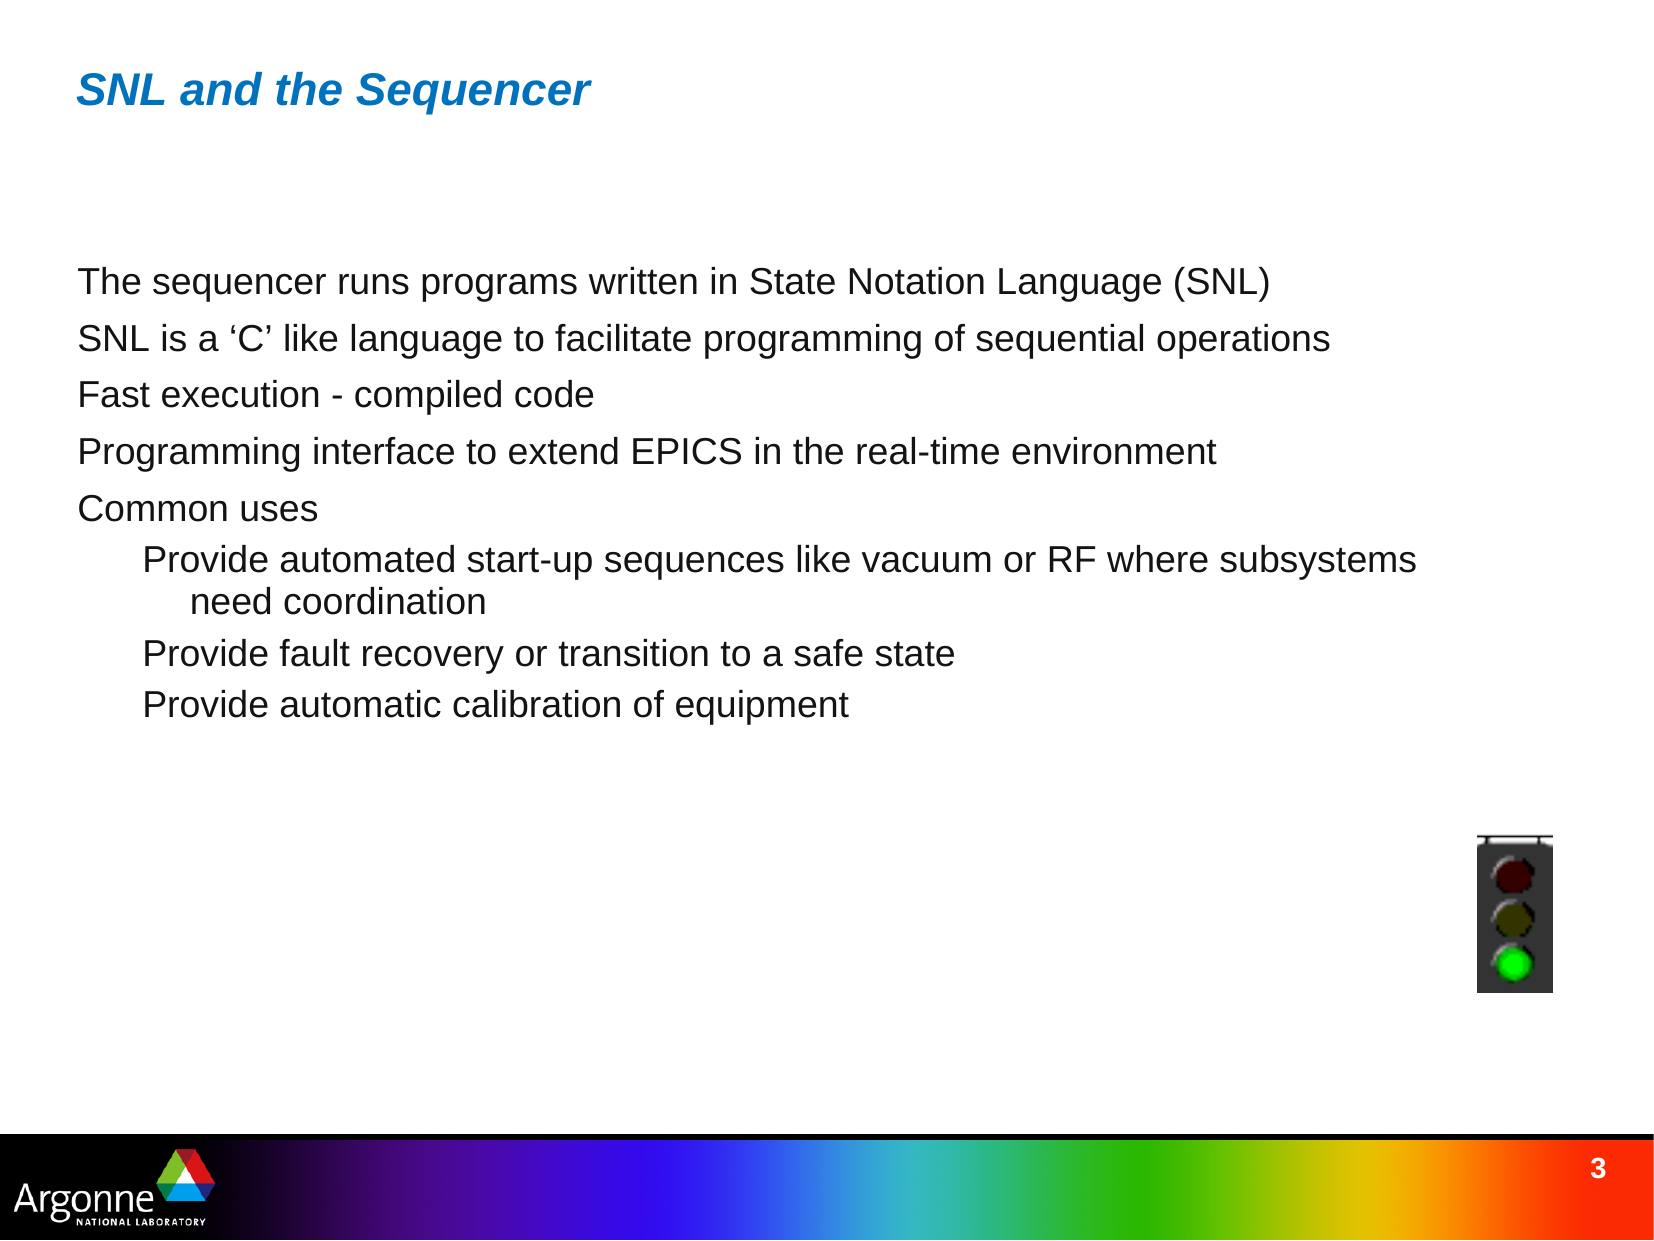

# SNL and the Sequencer
The sequencer runs programs written in State Notation Language (SNL)
SNL is a ‘C’ like language to facilitate programming of sequential operations
Fast execution - compiled code
Programming interface to extend EPICS in the real-time environment
Common uses
Provide automated start-up sequences like vacuum or RF where subsystems need coordination
Provide fault recovery or transition to a safe state
Provide automatic calibration of equipment
3